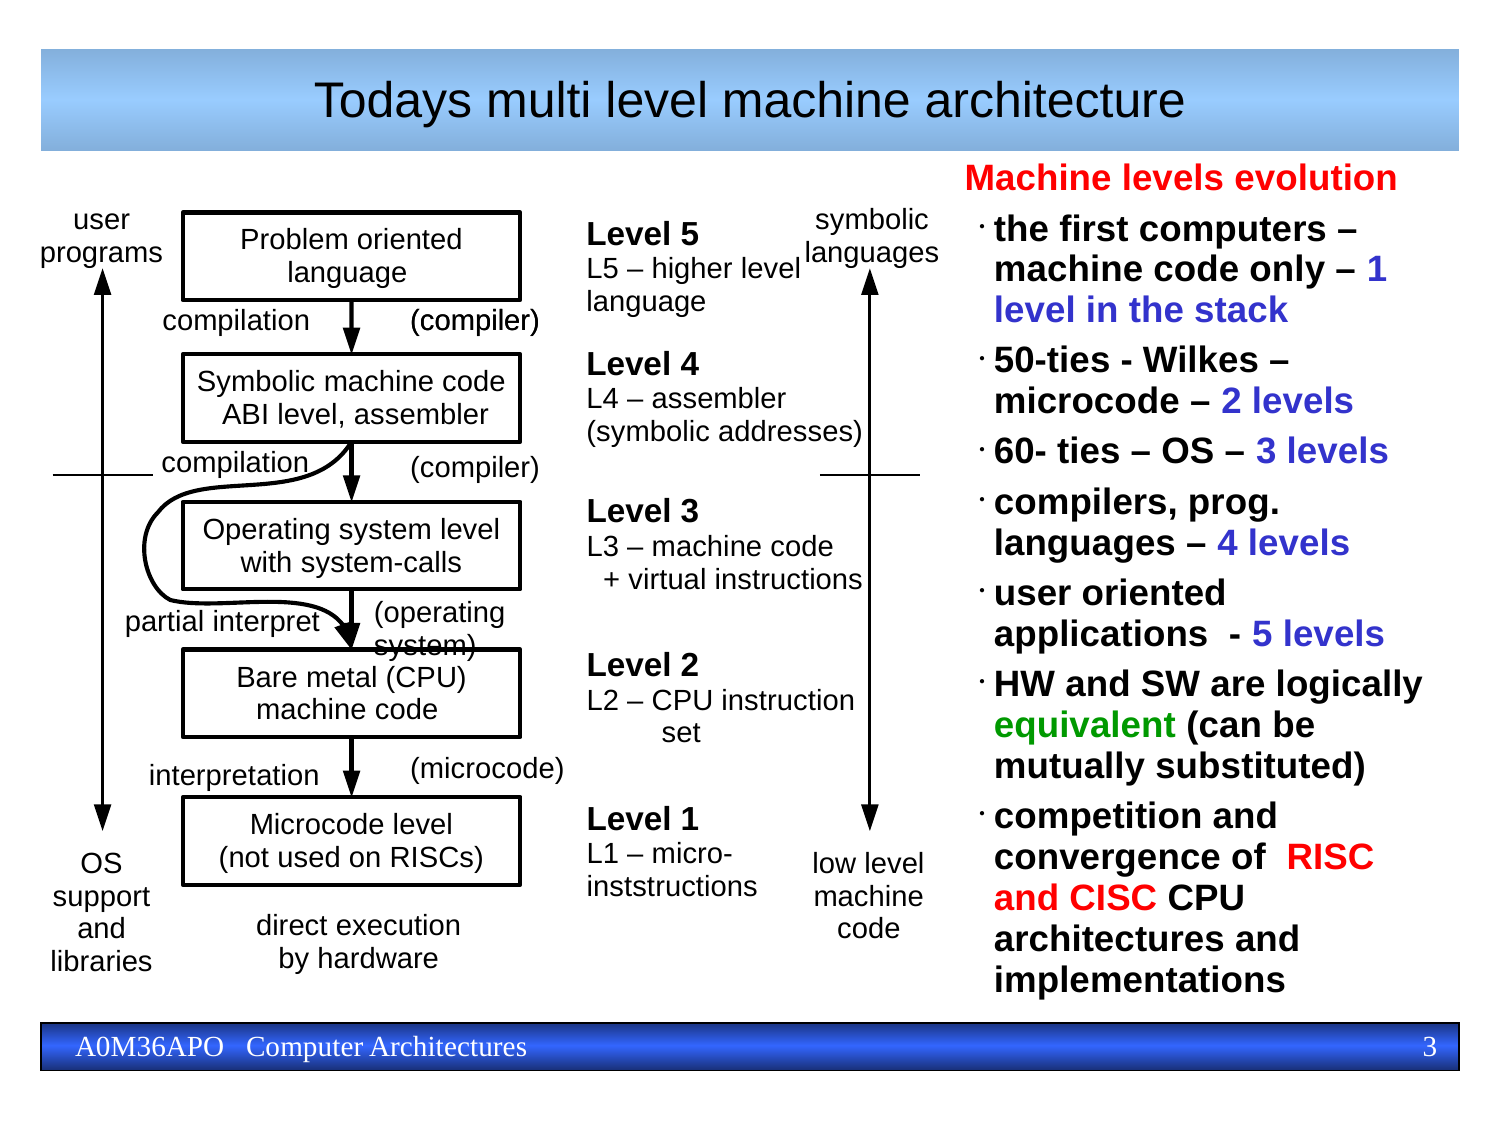

# Todays multi level machine architecture
Machine levels evolution
the first computers – machine code only – 1 level in the stack
50-ties - Wilkes – microcode – 2 levels
60- ties – OS – 3 levels
compilers, prog. languages – 4 levels
user oriented applications - 5 levels
HW and SW are logically equivalent (can be mutually substituted)
competition and convergence of RISC and CISC CPU architectures and implementations
user programs
symbolic
languages
low level
machine code
Level 5
L5 – higher level language
Problem oriented
language
compilation
(compiler)
(compiler)
Level 4
L4 – assembler (symbolic addresses)
Symbolic machine code
 ABI level, assembler
compilation
(compiler)
Level 3
L3 – machine code
 + virtual instructions
Operating system level
with system-calls
(operating system)
partial interpret
Level 2
L2 – CPU instruction
	set
Bare metal (CPU)
machine code
(microcode)
interpretation
Level 1
L1 – micro-
inststructions
Microcode level
(not used on RISCs)
OS support and libraries
direct execution by hardware
A0M36APO Computer Architectures
3